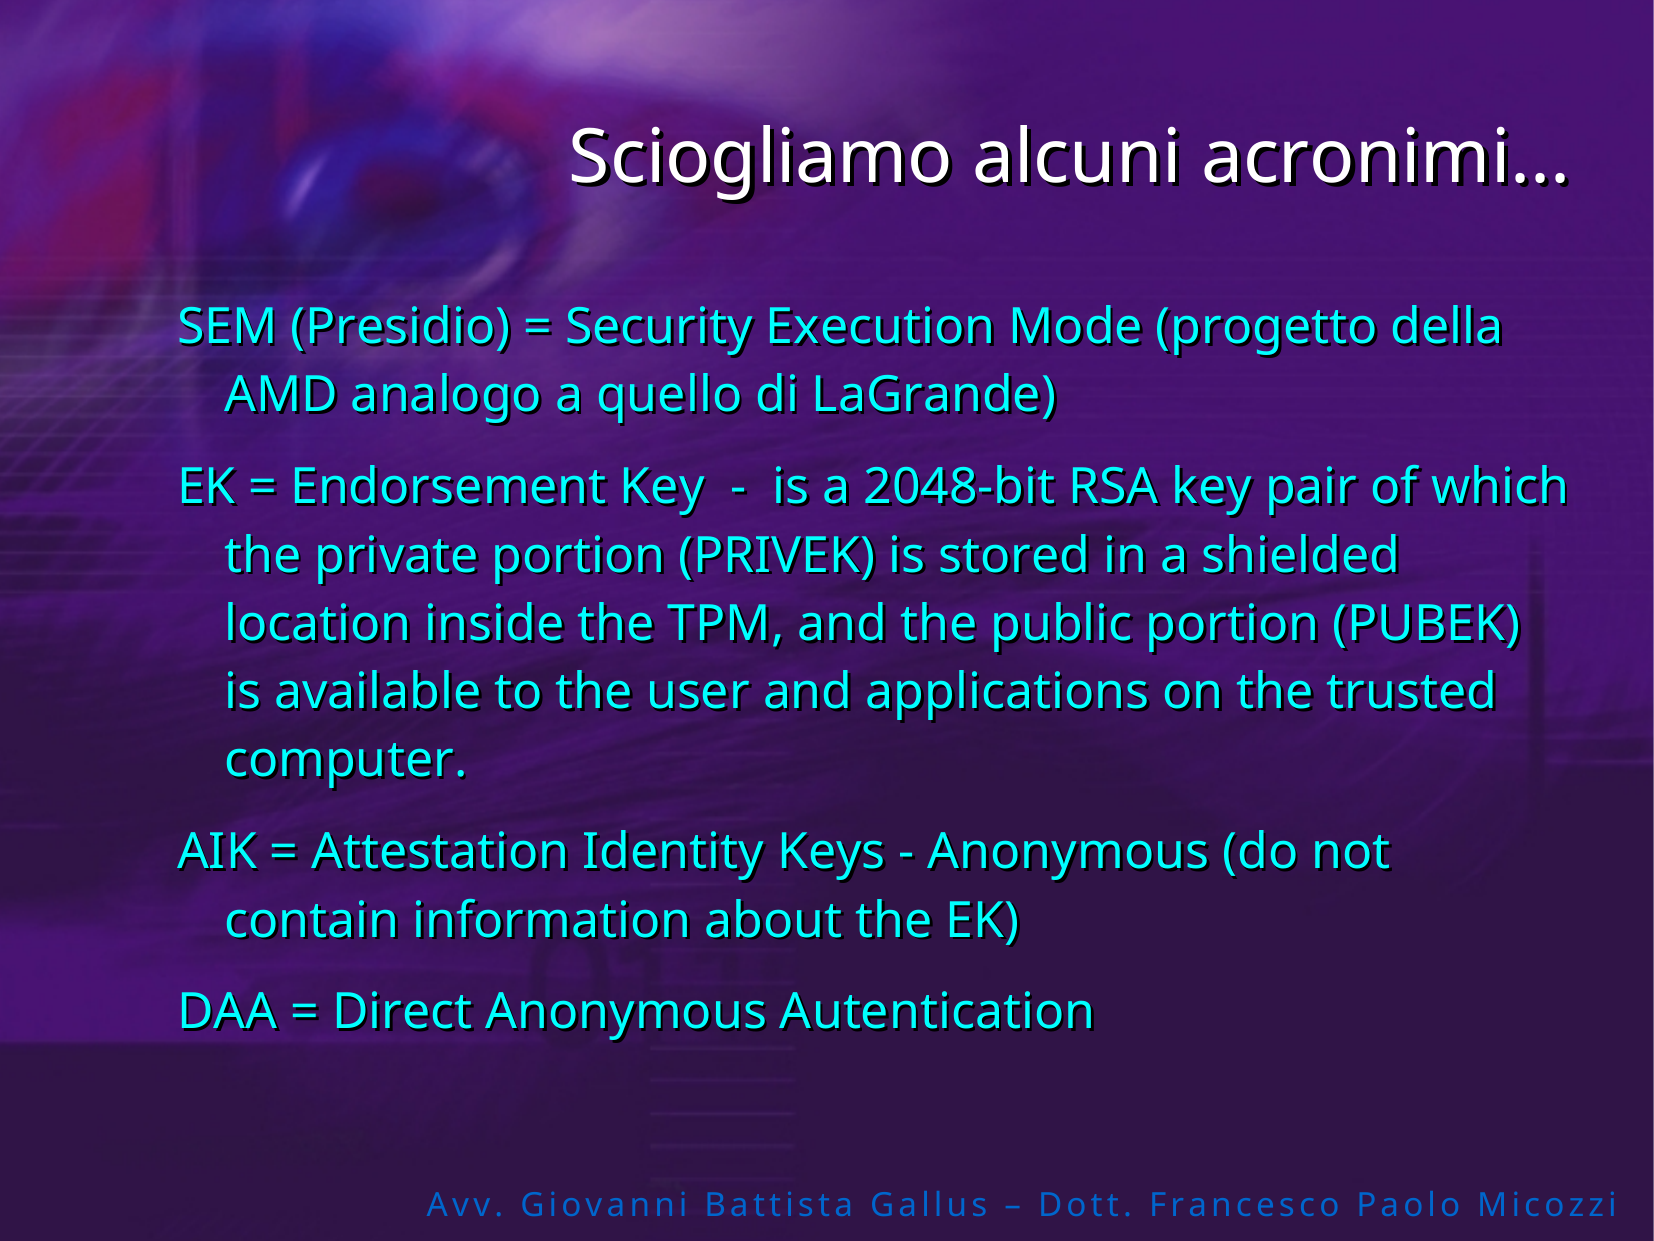

# Sciogliamo alcuni acronimi...
SEM (Presidio) = Security Execution Mode (progetto della AMD analogo a quello di LaGrande)
EK = Endorsement Key - is a 2048-bit RSA key pair of which the private portion (PRIVEK) is stored in a shielded location inside the TPM, and the public portion (PUBEK) is available to the user and applications on the trusted computer.
AIK = Attestation Identity Keys - Anonymous (do not contain information about the EK)
DAA = Direct Anonymous Autentication
dott. Francesco Paolo Micozzi - f.micozzi@studionati.it